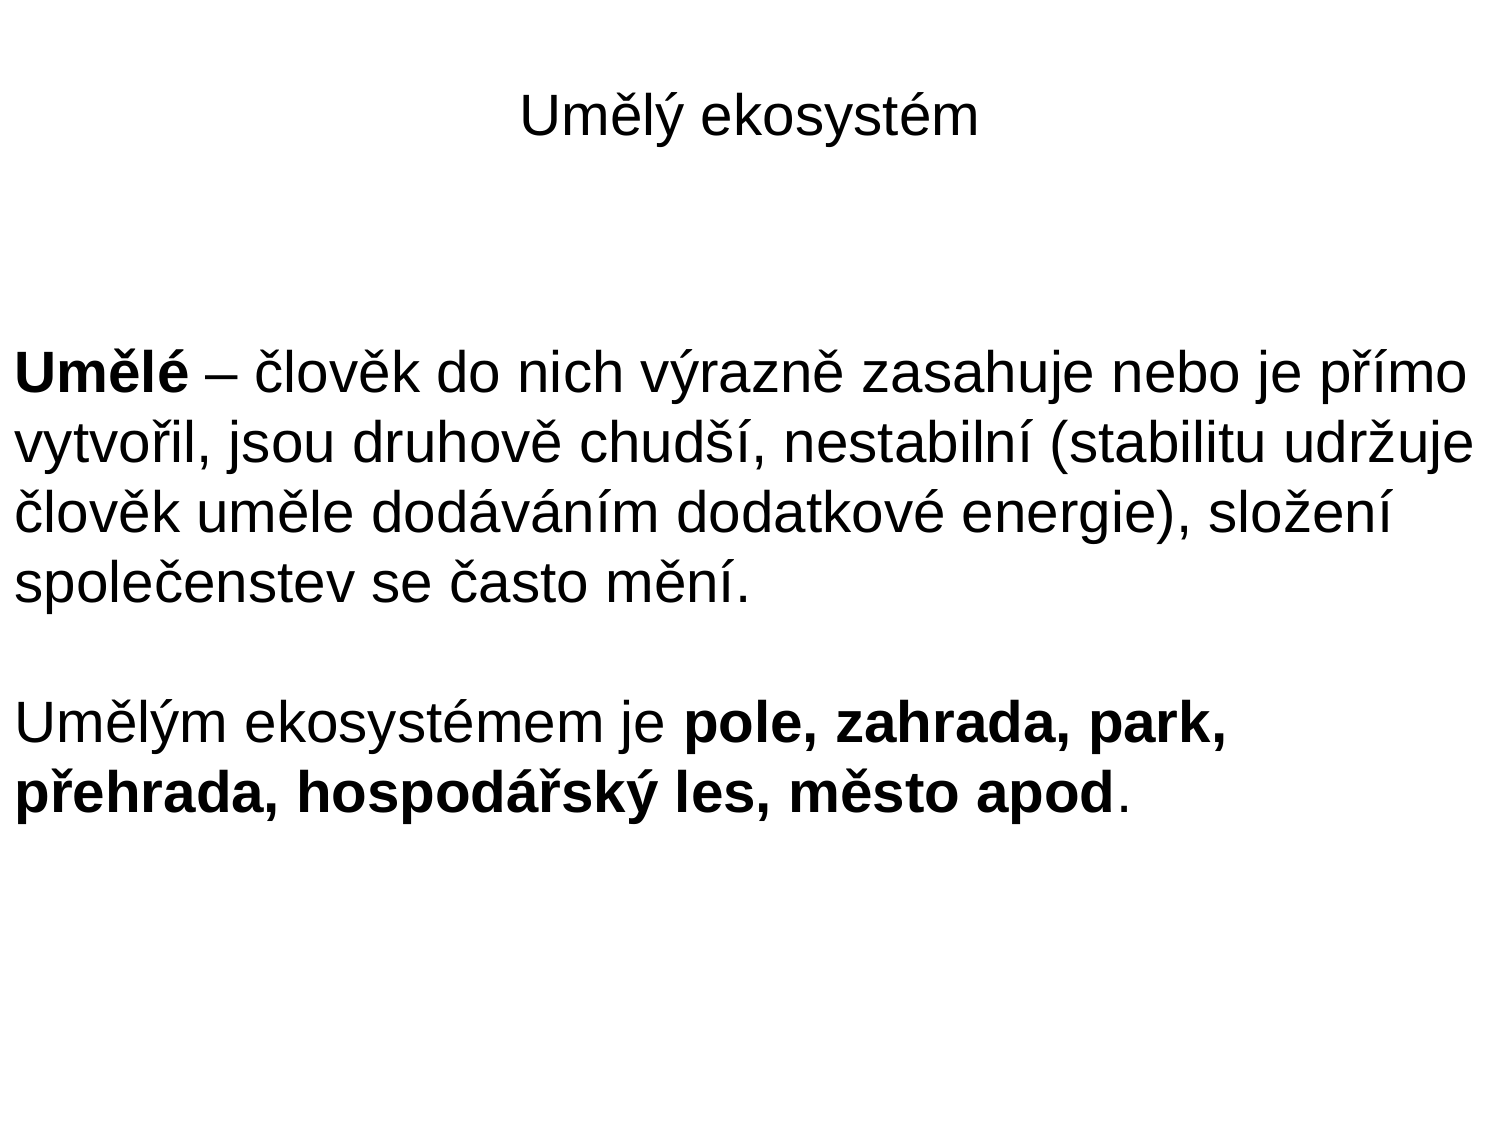

Umělý ekosystém
Umělé – člověk do nich výrazně zasahuje nebo je přímo vytvořil, jsou druhově chudší, nestabilní (stabilitu udržuje člověk uměle dodáváním dodatkové energie), složení společenstev se často mění.
Umělým ekosystémem je pole, zahrada, park, přehrada, hospodářský les, město apod.